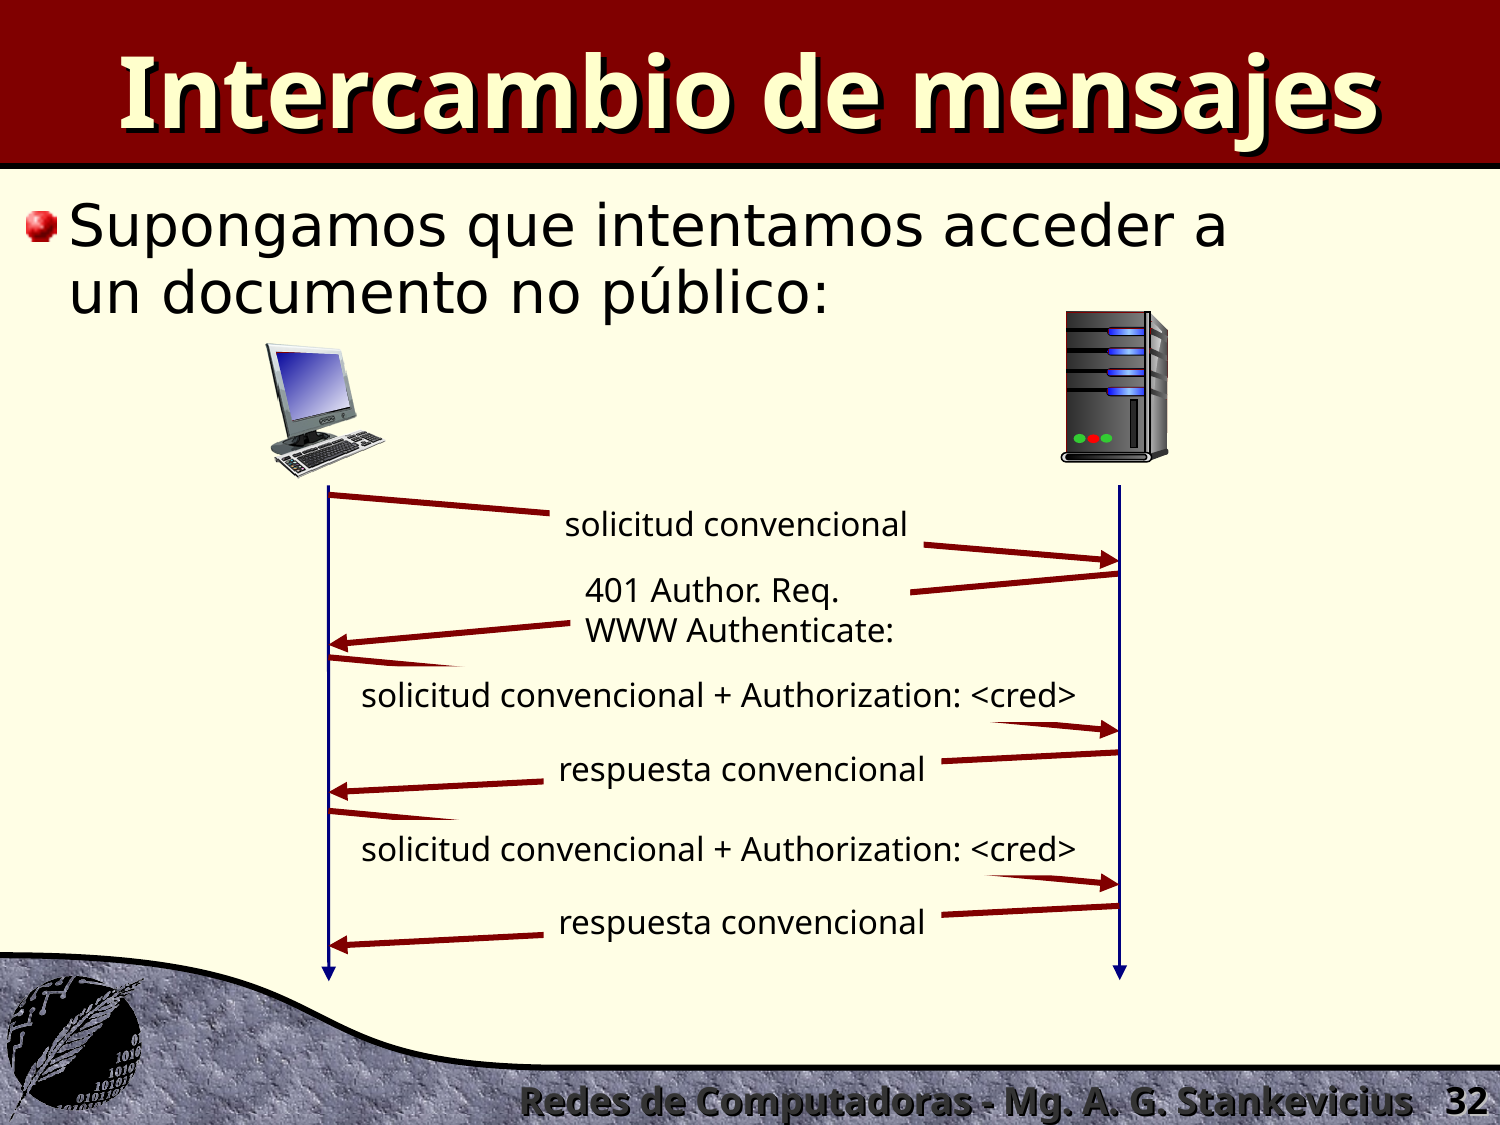

# Intercambio de mensajes
Supongamos que intentamos acceder a
un documento no público:
solicitud convencional
401 Author. Req.
WWW Authenticate:
solicitud convencional + Authorization: <cred>
respuesta convencional
solicitud convencional + Authorization: <cred>
respuesta convencional
32